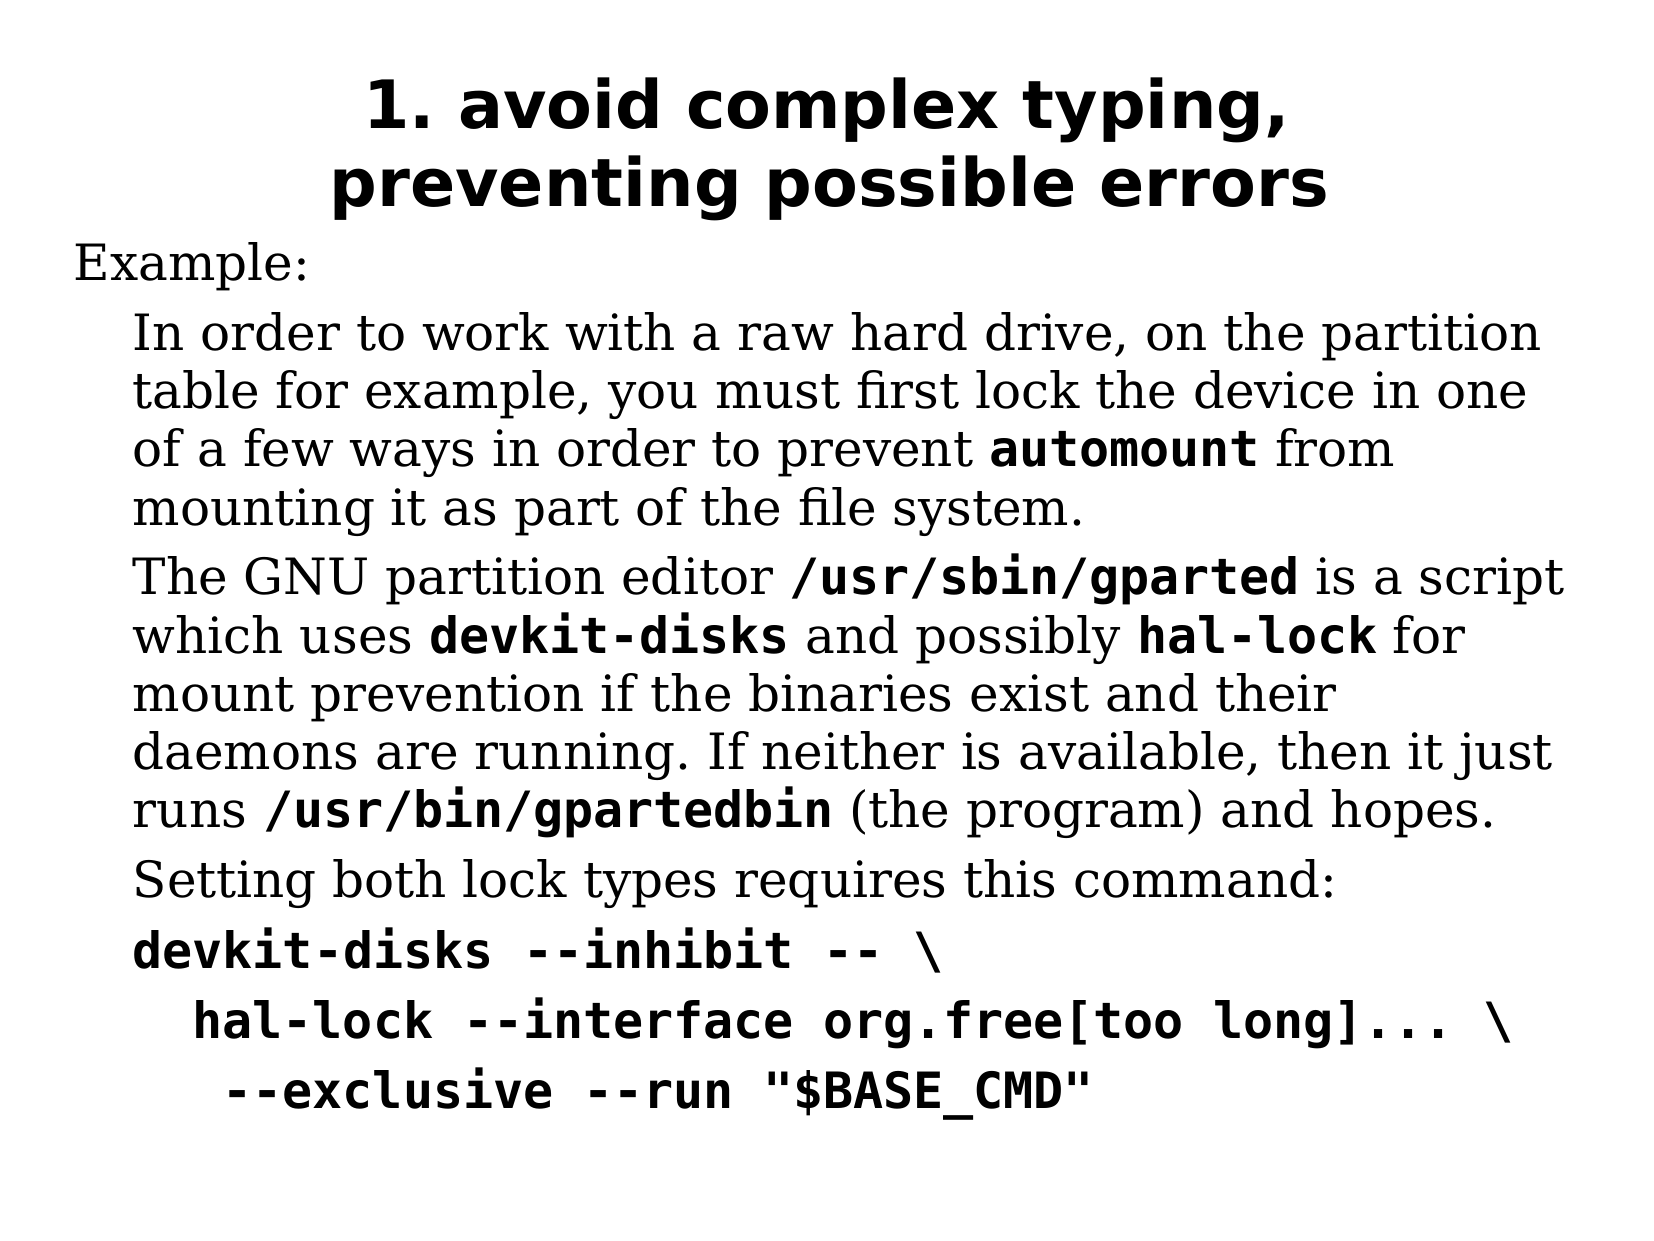

1. avoid complex typing,
preventing possible errors
Example:
In order to work with a raw hard drive, on the partition table for example, you must first lock the device in one of a few ways in order to prevent automount from mounting it as part of the file system.
The GNU partition editor /usr/sbin/gparted is a script which uses devkit-disks and possibly hal-lock for mount prevention if the binaries exist and their daemons are running. If neither is available, then it just runs /usr/bin/gpartedbin (the program) and hopes.
Setting both lock types requires this command:
devkit-disks --inhibit -- \
 hal-lock --interface org.free[too long]... \
 --exclusive --run "$BASE_CMD"